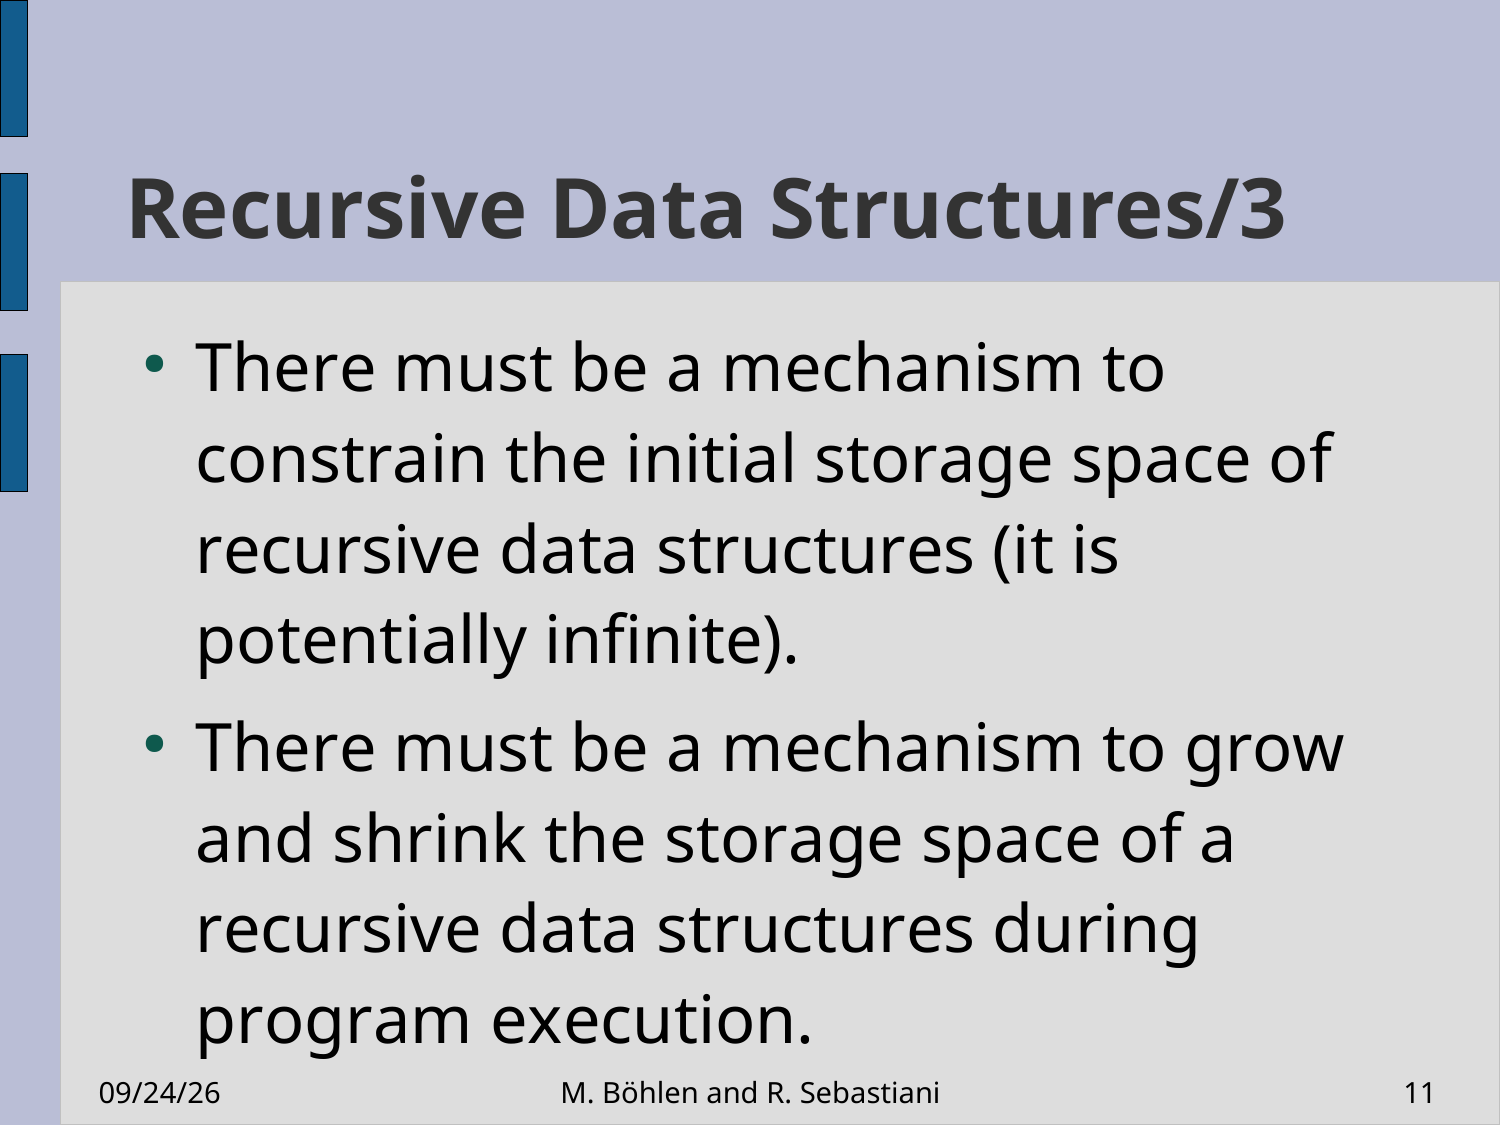

# Recursive Data Structures/3
There must be a mechanism to constrain the initial storage space of recursive data structures (it is potentially infinite).
There must be a mechanism to grow and shrink the storage space of a recursive data structures during program execution.
M. Böhlen and R. Sebastiani
11